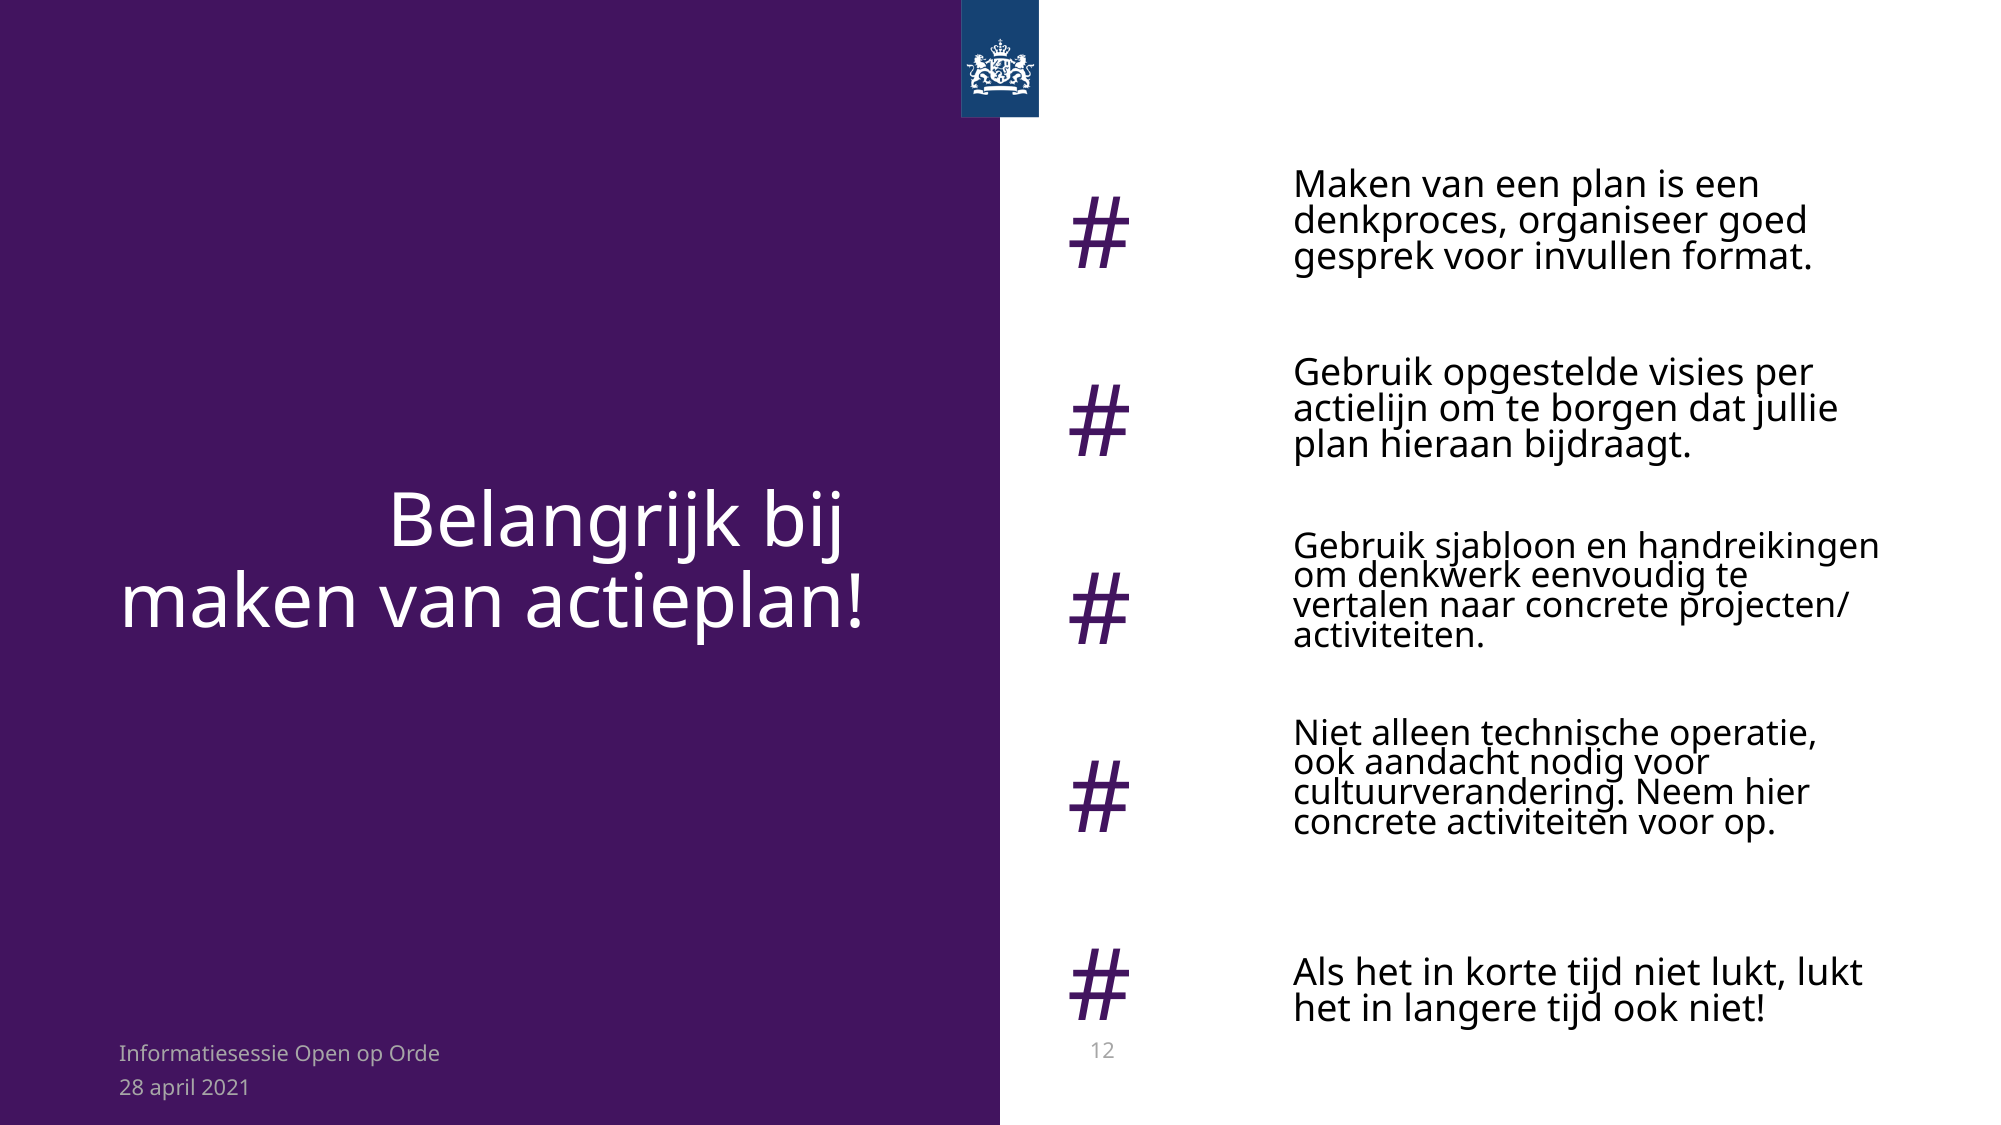

Maken van een plan is een denkproces, organiseer goed gesprek voor invullen format.
#
Gebruik opgestelde visies per actielijn om te borgen dat jullie plan hieraan bijdraagt.
#
# Belangrijk bij maken van actieplan!
Gebruik sjabloon en handreikingen om denkwerk eenvoudig te vertalen naar concrete projecten/ activiteiten.
#
Niet alleen technische operatie, ook aandacht nodig voor cultuurverandering. Neem hier concrete activiteiten voor op.
#
Als het in korte tijd niet lukt, lukt het in langere tijd ook niet!
#
Informatiesessie Open op Orde
28 april 2021